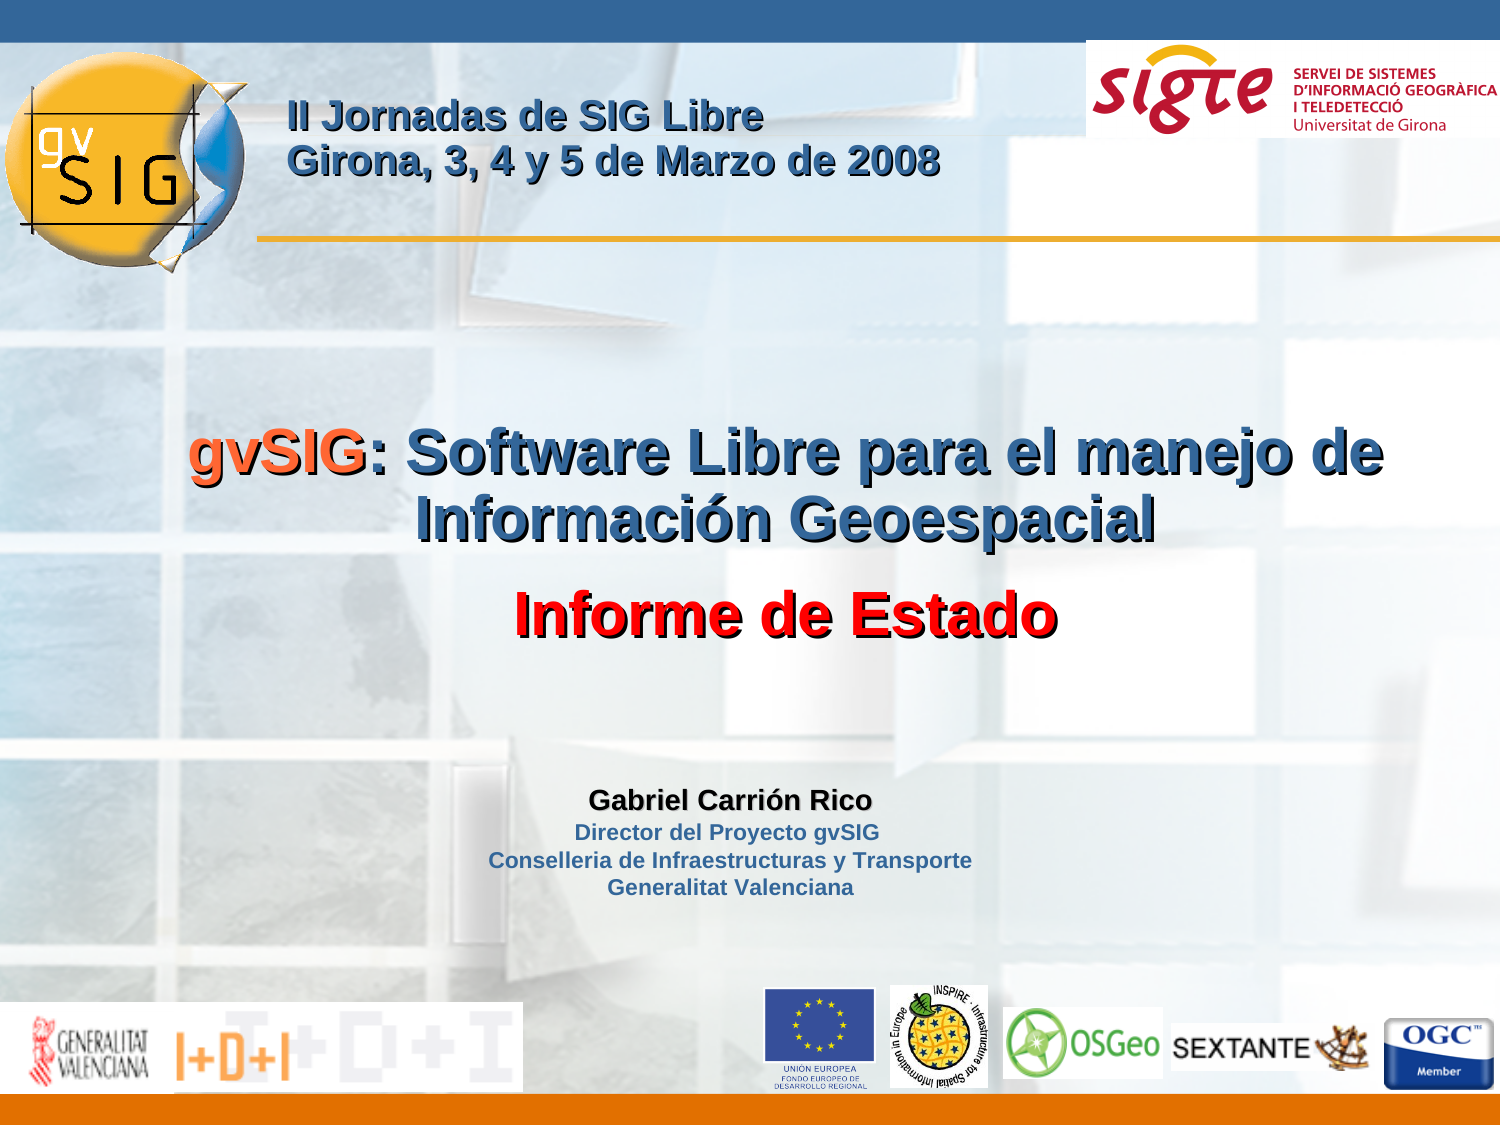

II Jornadas de SIG Libre
Girona, 3, 4 y 5 de Marzo de 2008
gvSIG: Software Libre para el manejo de Información Geoespacial
Informe de Estado
Gabriel Carrión Rico
Director del Proyecto gvSIG
Conselleria de Infraestructuras y Transporte
Generalitat Valenciana